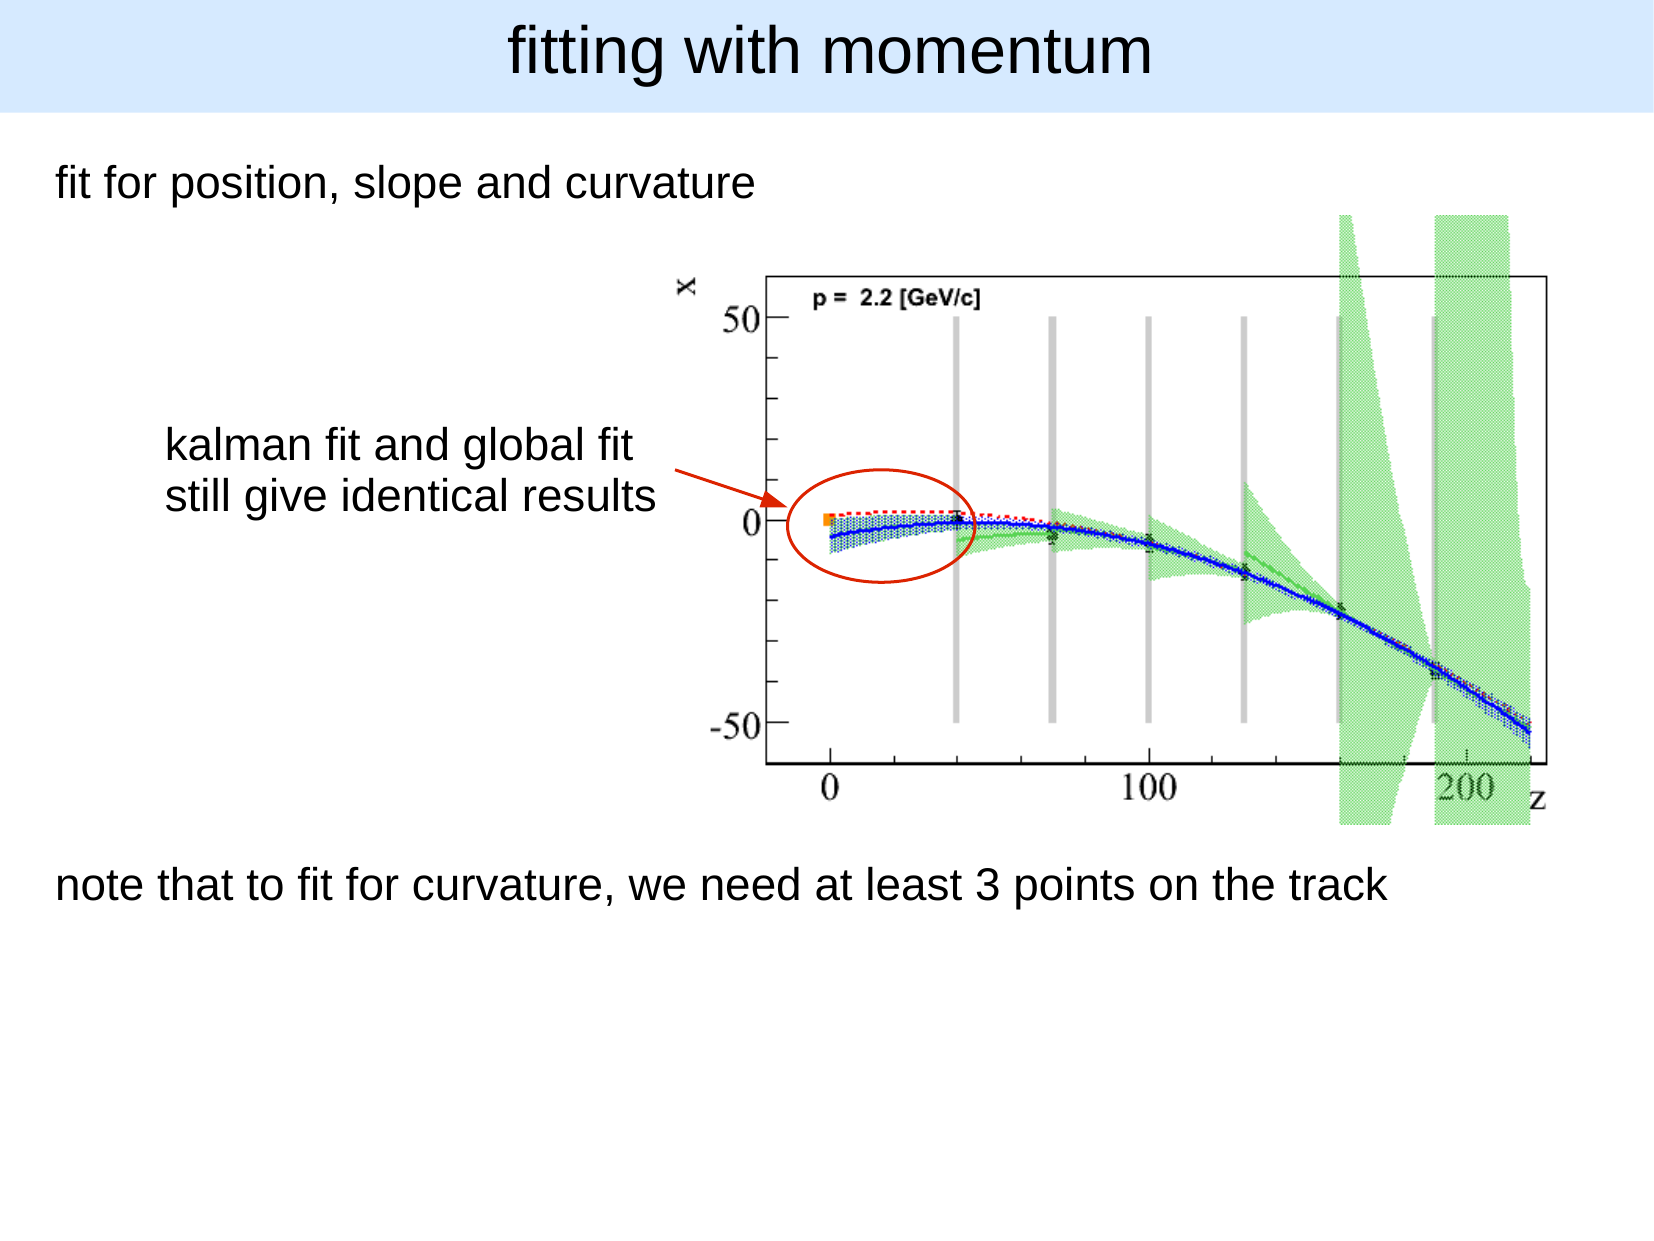

# fitting with momentum
fit for position, slope and curvature
kalman fit and global fit still give identical results
note that to fit for curvature, we need at least 3 points on the track